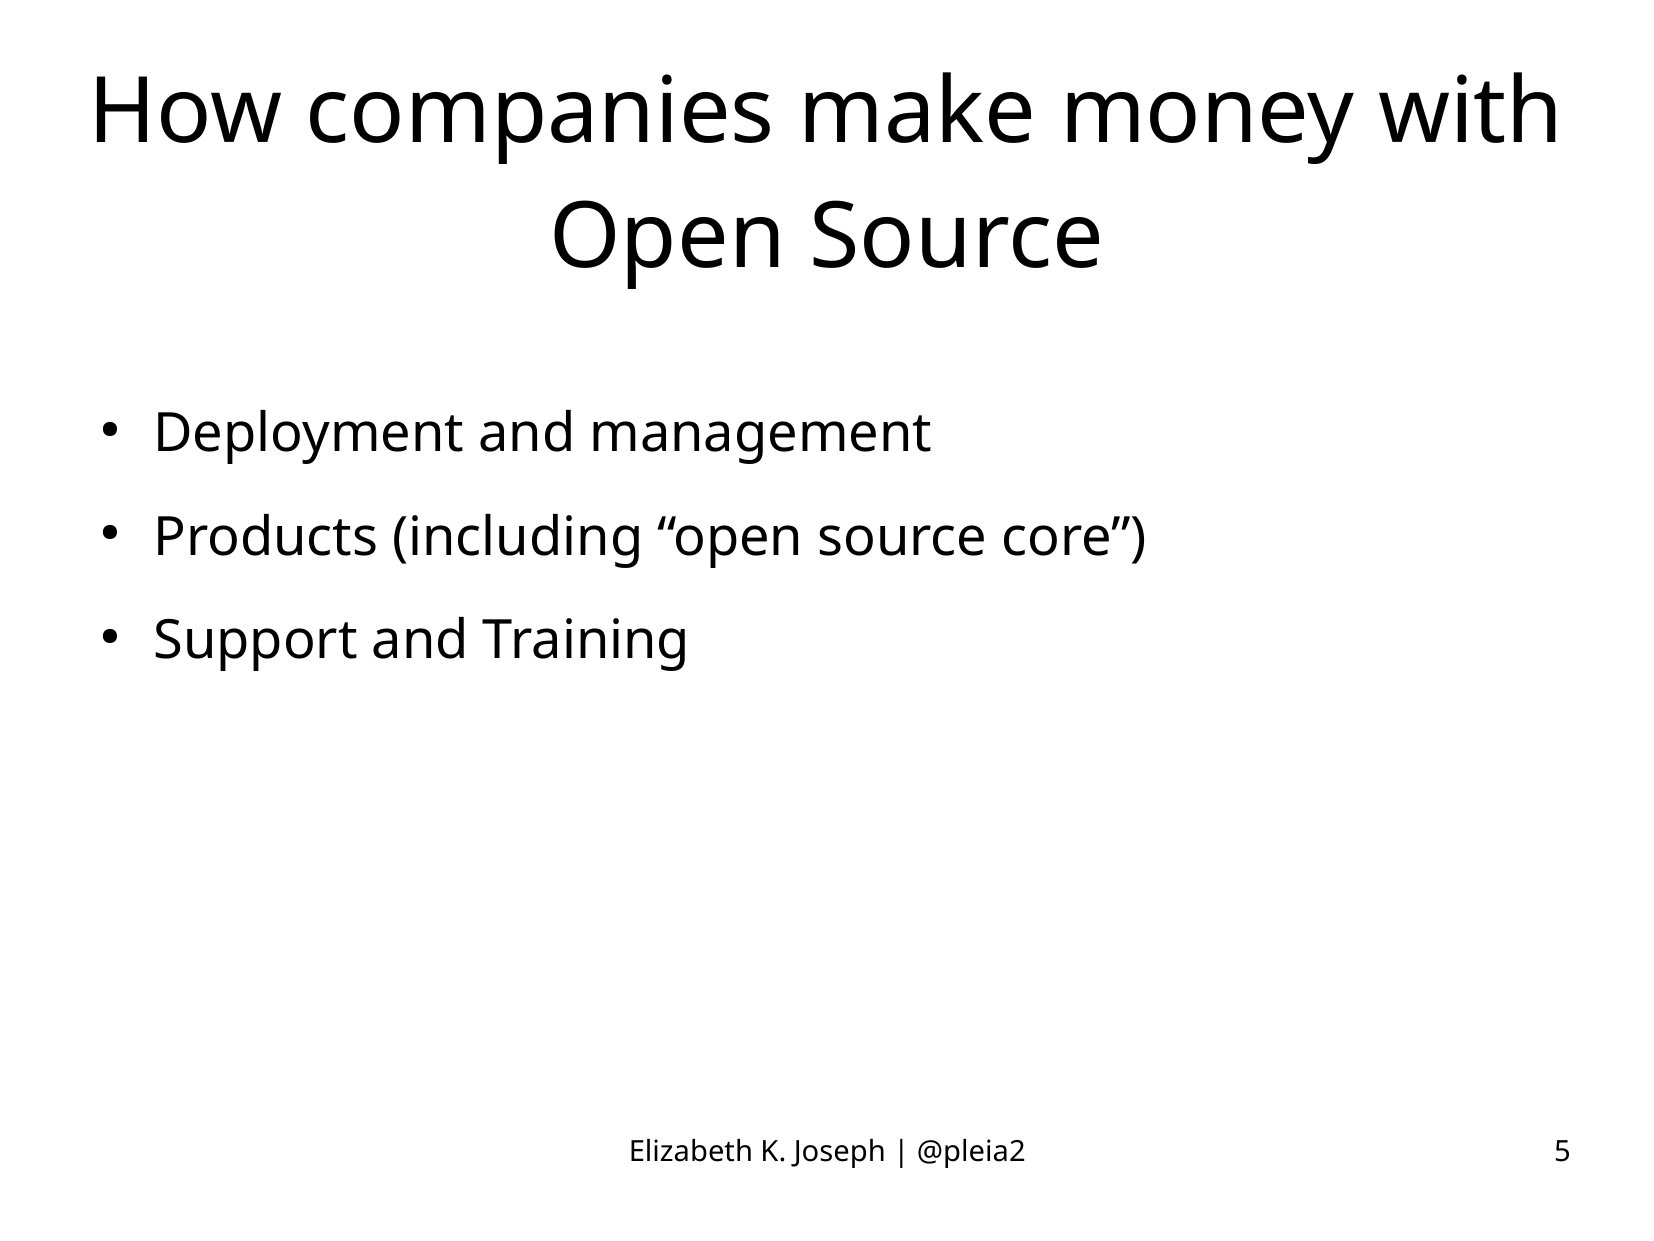

# How companies make money with Open Source
Deployment and management
Products (including “open source core”)
Support and Training
Elizabeth K. Joseph | @pleia2
5